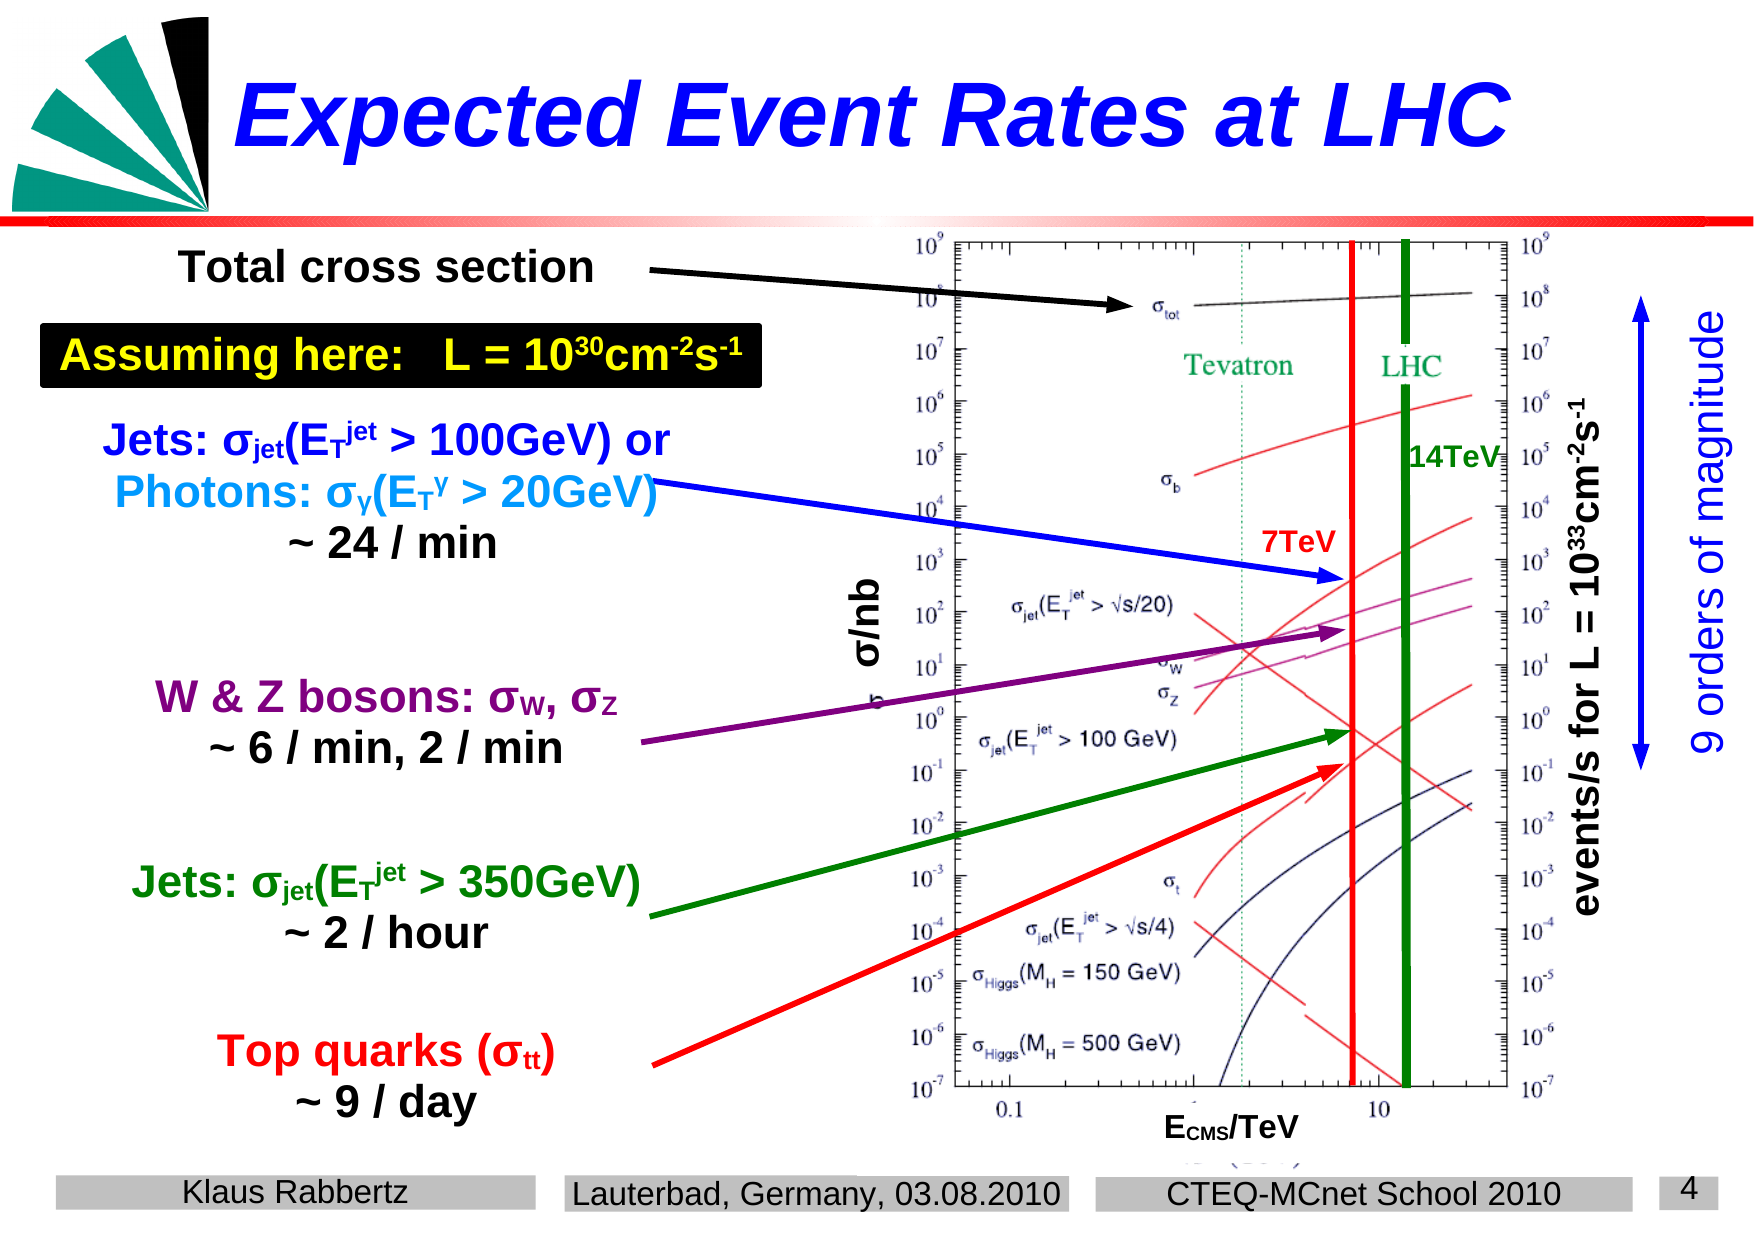

# Expected Event Rates at LHC
Total cross section
 Assuming here: L = 1030cm-2s-1
Jets: σjet(ETjet > 100GeV) or
Photons: σγ(ETγ > 20GeV)
 ~ 24 / min
14TeV
9 orders of magnitude
7TeV
σ/nb
events/s for L = 1033cm-2s-1
W & Z bosons: σW, σZ
~ 6 / min, 2 / min
Jets: σjet(ETjet > 350GeV)
~ 2 / hour
Top quarks (σtt)
~ 9 / day
ECMS/TeV